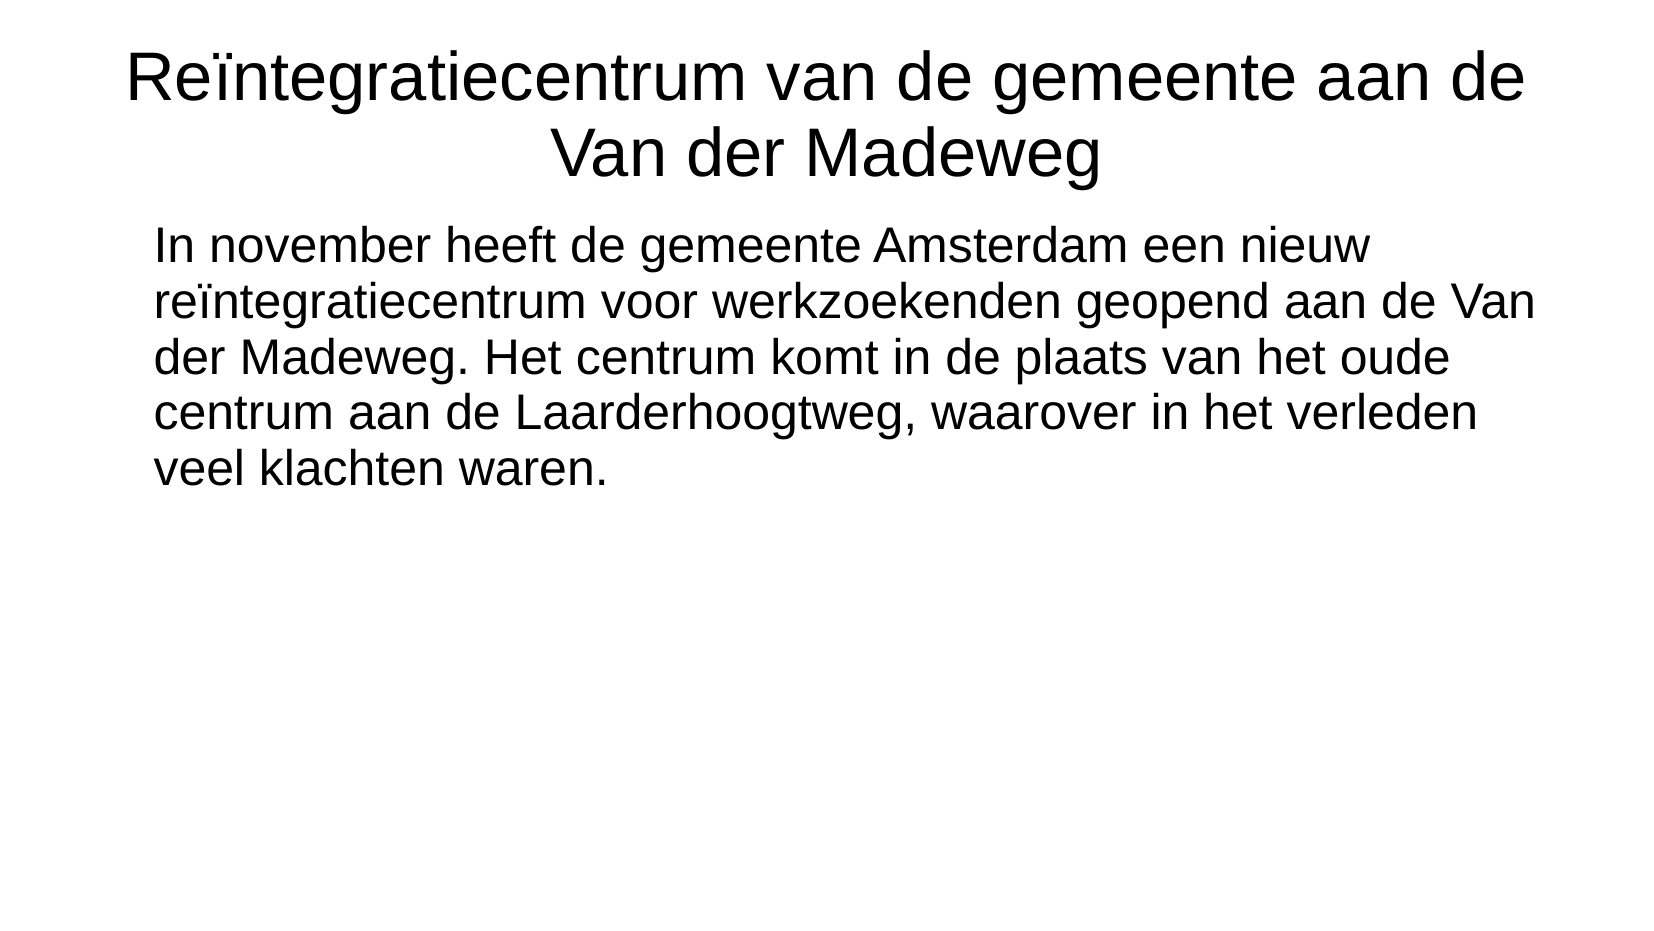

# Reïntegratiecentrum van de gemeente aan de Van der Madeweg
In november heeft de gemeente Amsterdam een nieuw reïntegratiecentrum voor werkzoekenden geopend aan de Van der Madeweg. Het centrum komt in de plaats van het oude centrum aan de Laarderhoogtweg, waarover in het verleden veel klachten waren.